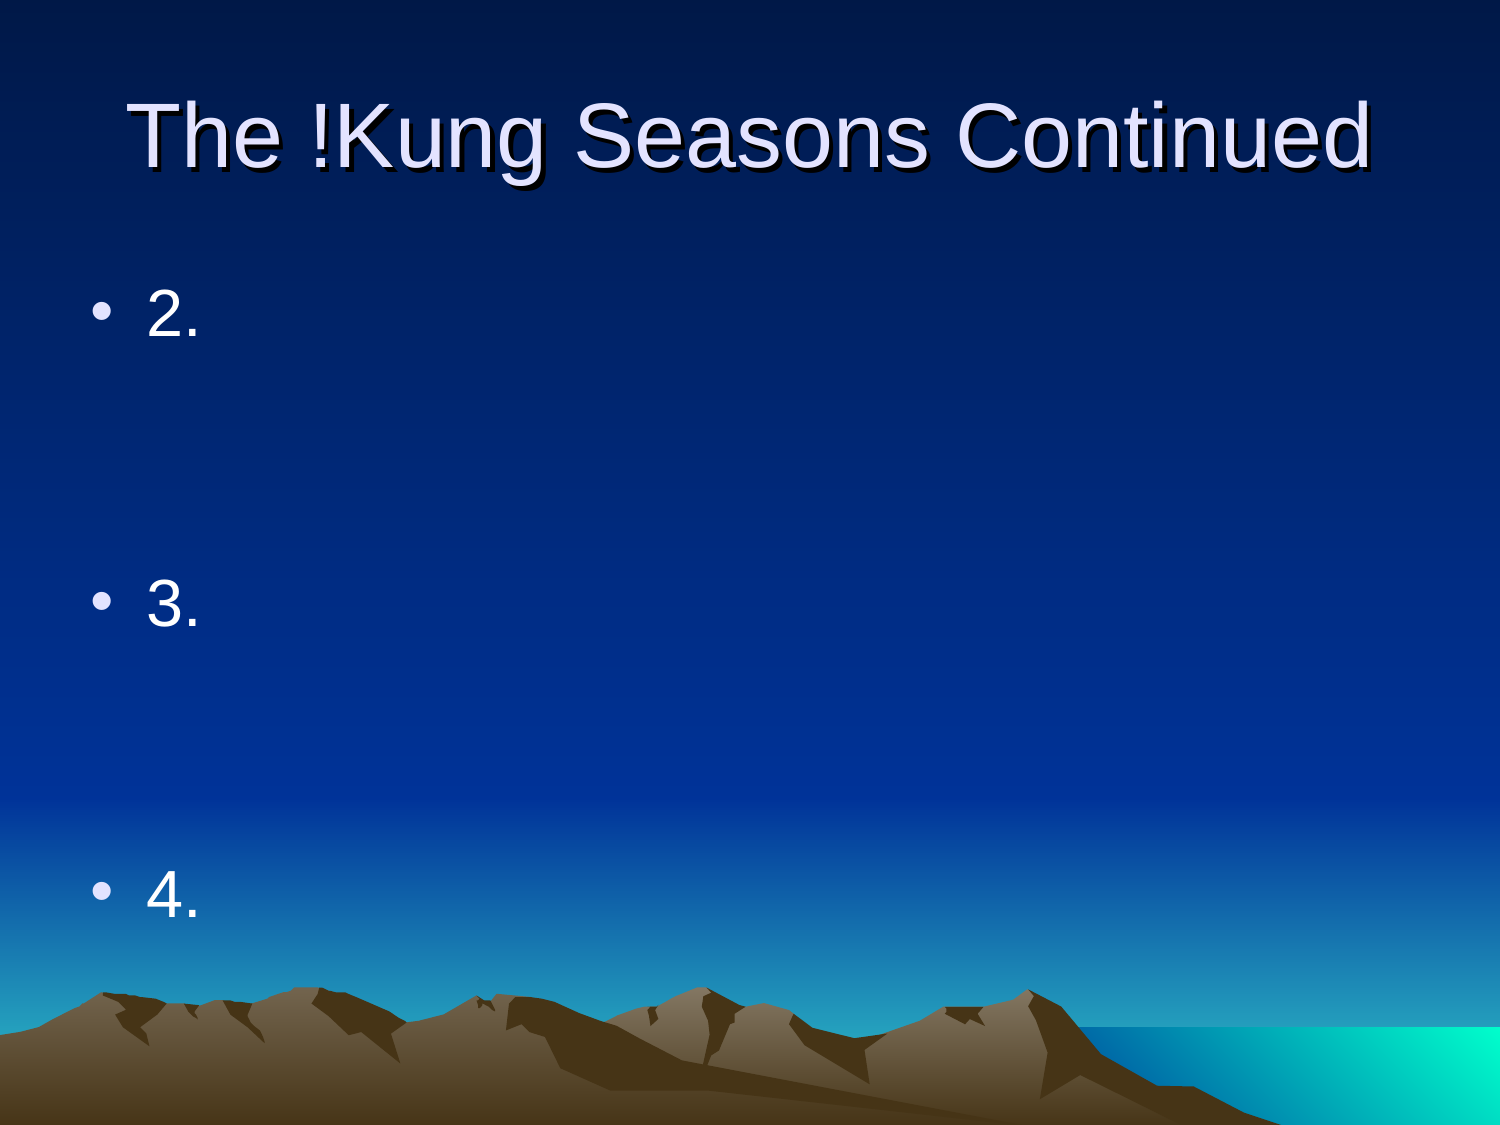

# The !Kung Seasons Continued
2.
3.
4.